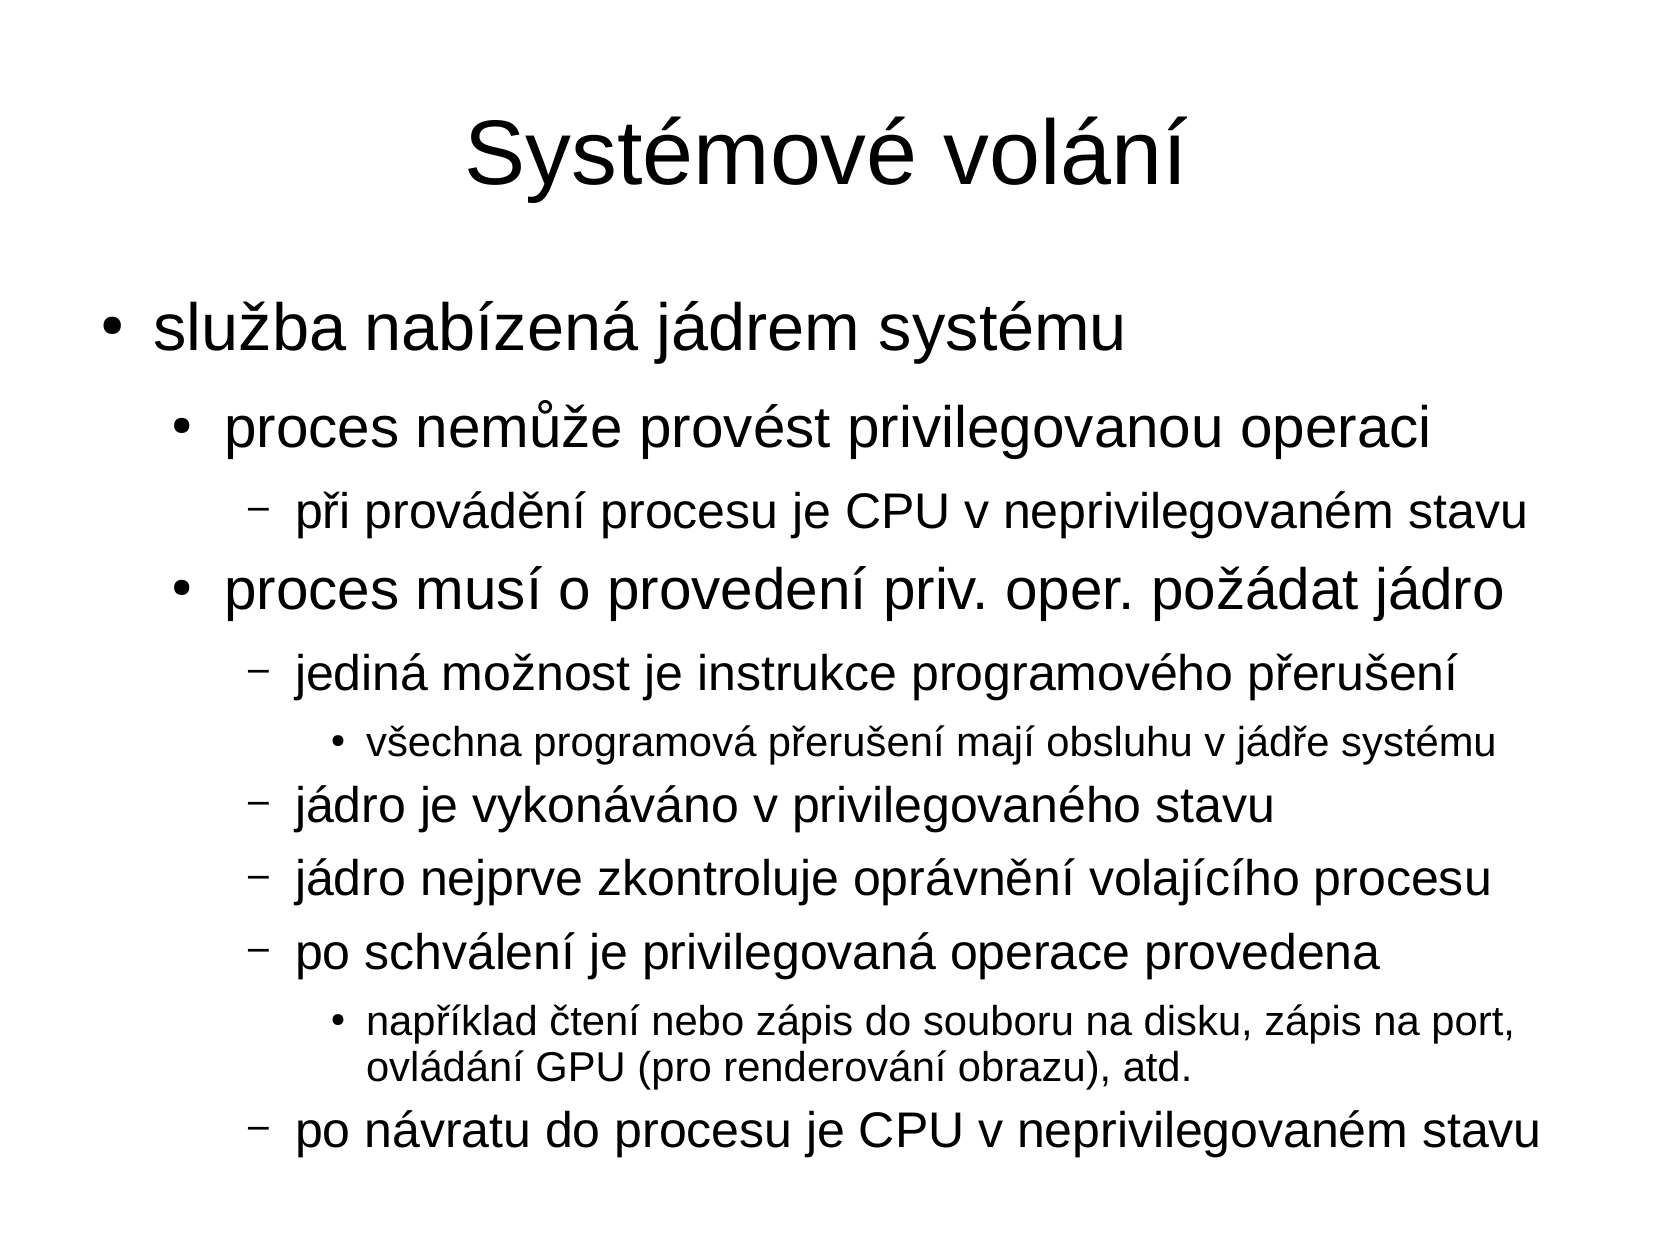

# Systémové volání
služba nabízená jádrem systému
proces nemůže provést privilegovanou operaci
při provádění procesu je CPU v neprivilegovaném stavu
proces musí o provedení priv. oper. požádat jádro
jediná možnost je instrukce programového přerušení
všechna programová přerušení mají obsluhu v jádře systému
jádro je vykonáváno v privilegovaného stavu
jádro nejprve zkontroluje oprávnění volajícího procesu
po schválení je privilegovaná operace provedena
například čtení nebo zápis do souboru na disku, zápis na port, ovládání GPU (pro renderování obrazu), atd.
po návratu do procesu je CPU v neprivilegovaném stavu